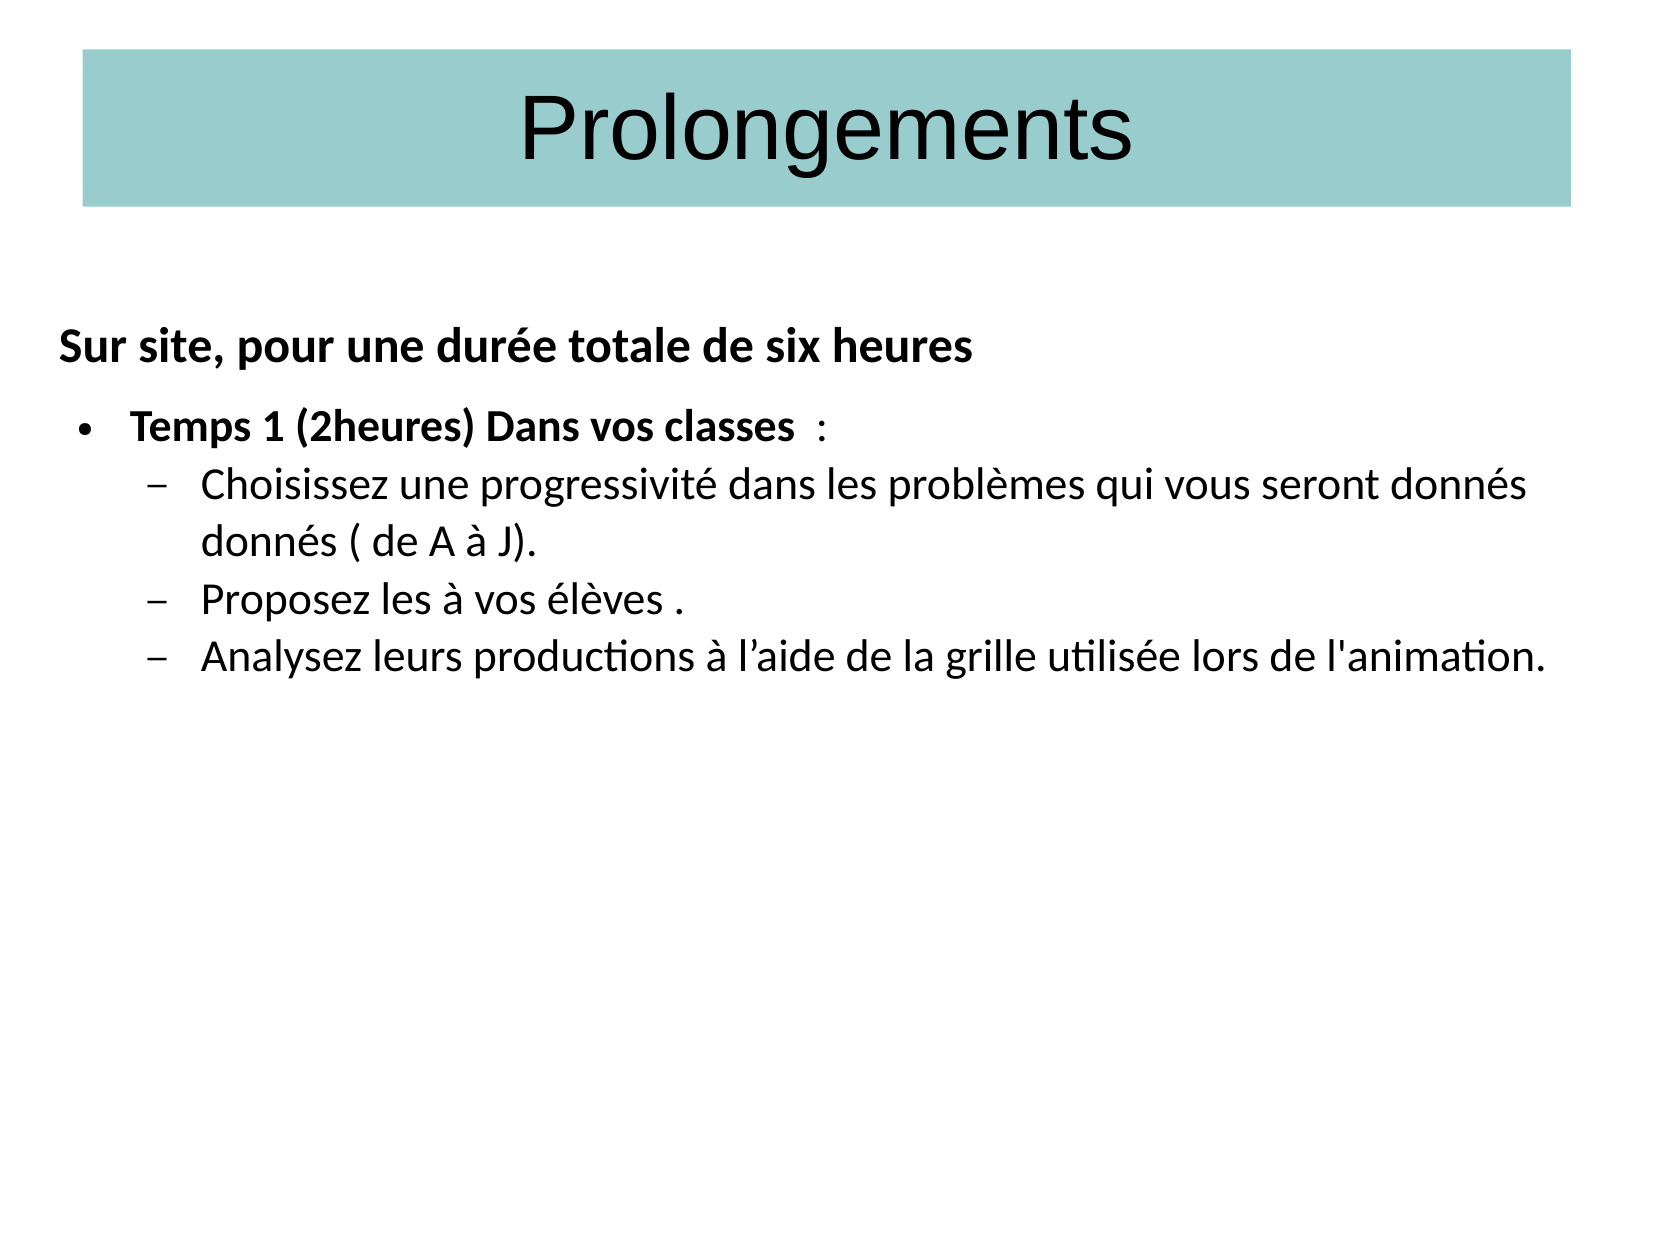

#
Prolongements
Sur site, pour une durée totale de six heures
Temps 1 (2heures) Dans vos classes :
Choisissez une progressivité dans les problèmes qui vous seront donnés
donnés ( de A à J).
Proposez les à vos élèves .
Analysez leurs productions à l’aide de la grille utilisée lors de l'animation.